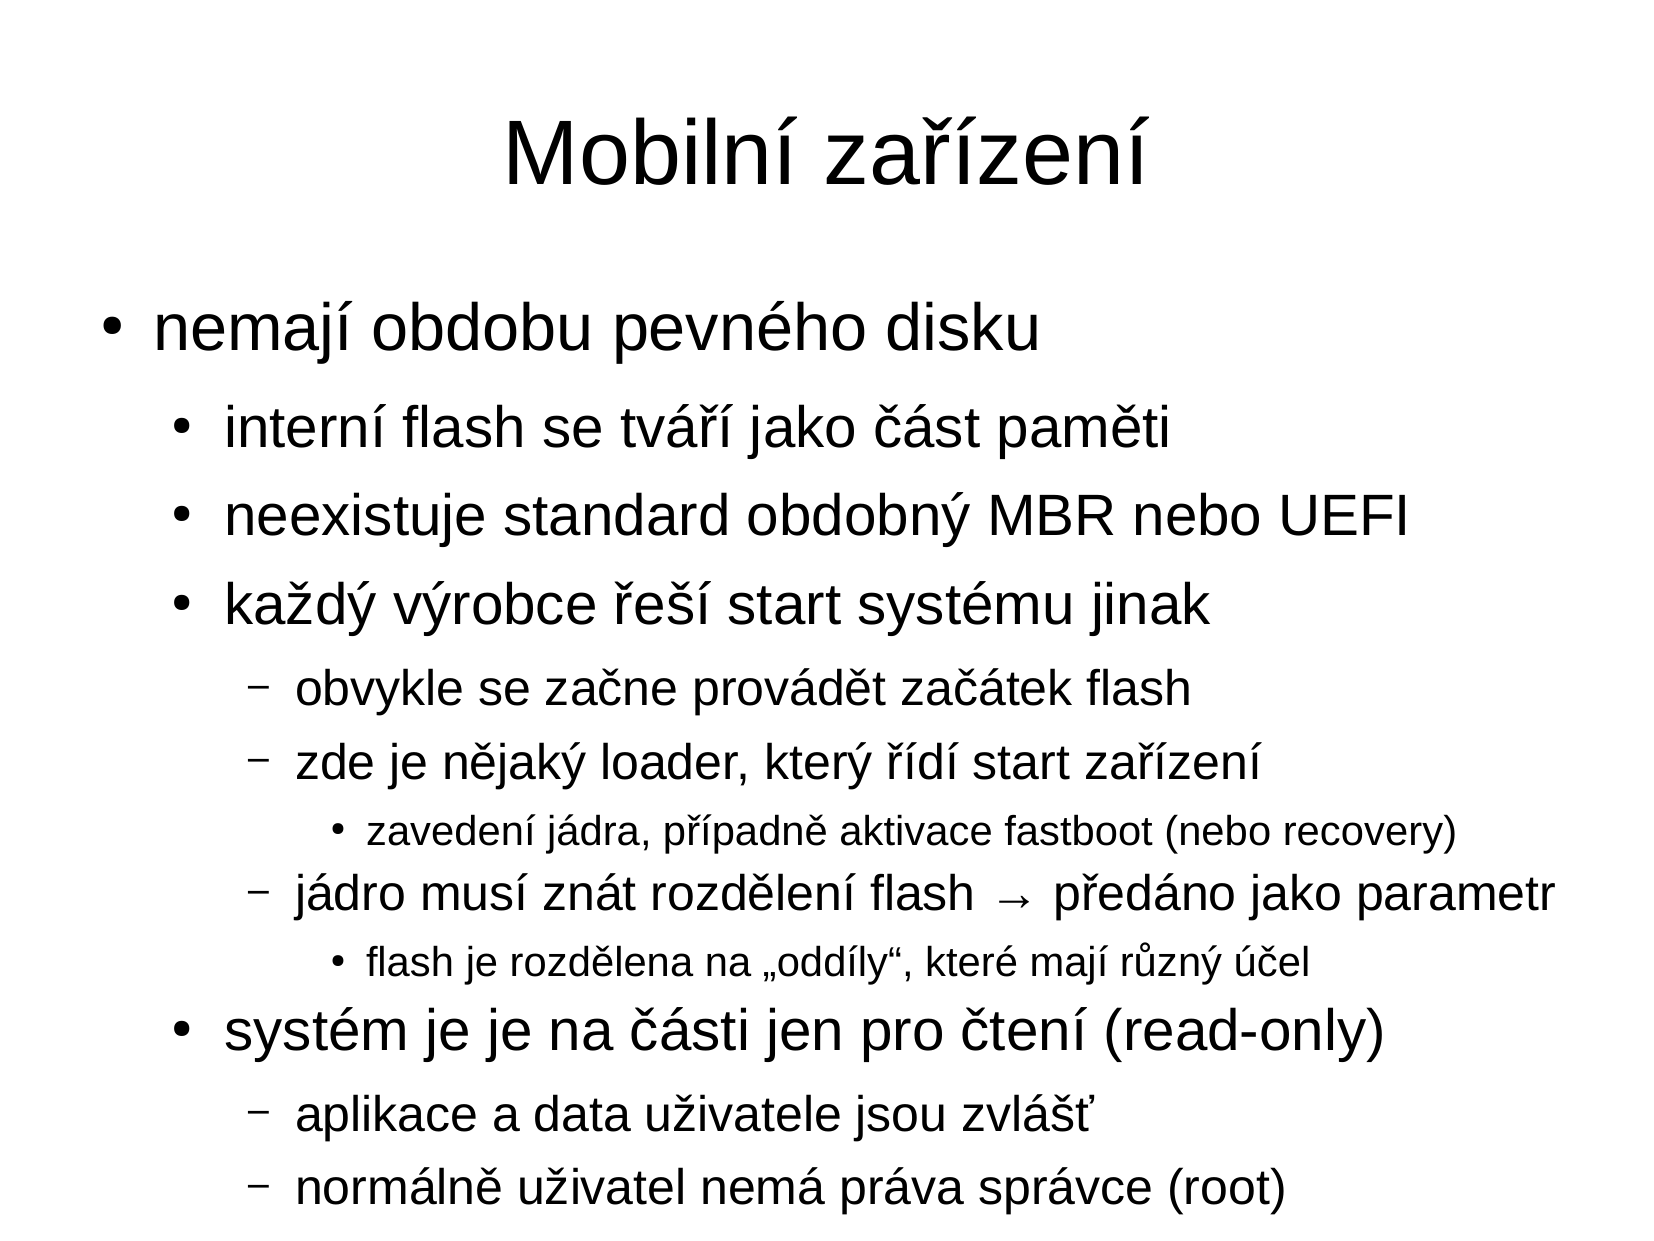

# Mobilní zařízení
nemají obdobu pevného disku
interní flash se tváří jako část paměti
neexistuje standard obdobný MBR nebo UEFI
každý výrobce řeší start systému jinak
obvykle se začne provádět začátek flash
zde je nějaký loader, který řídí start zařízení
zavedení jádra, případně aktivace fastboot (nebo recovery)
jádro musí znát rozdělení flash → předáno jako parametr
flash je rozdělena na „oddíly“, které mají různý účel
systém je je na části jen pro čtení (read-only)
aplikace a data uživatele jsou zvlášť
normálně uživatel nemá práva správce (root)